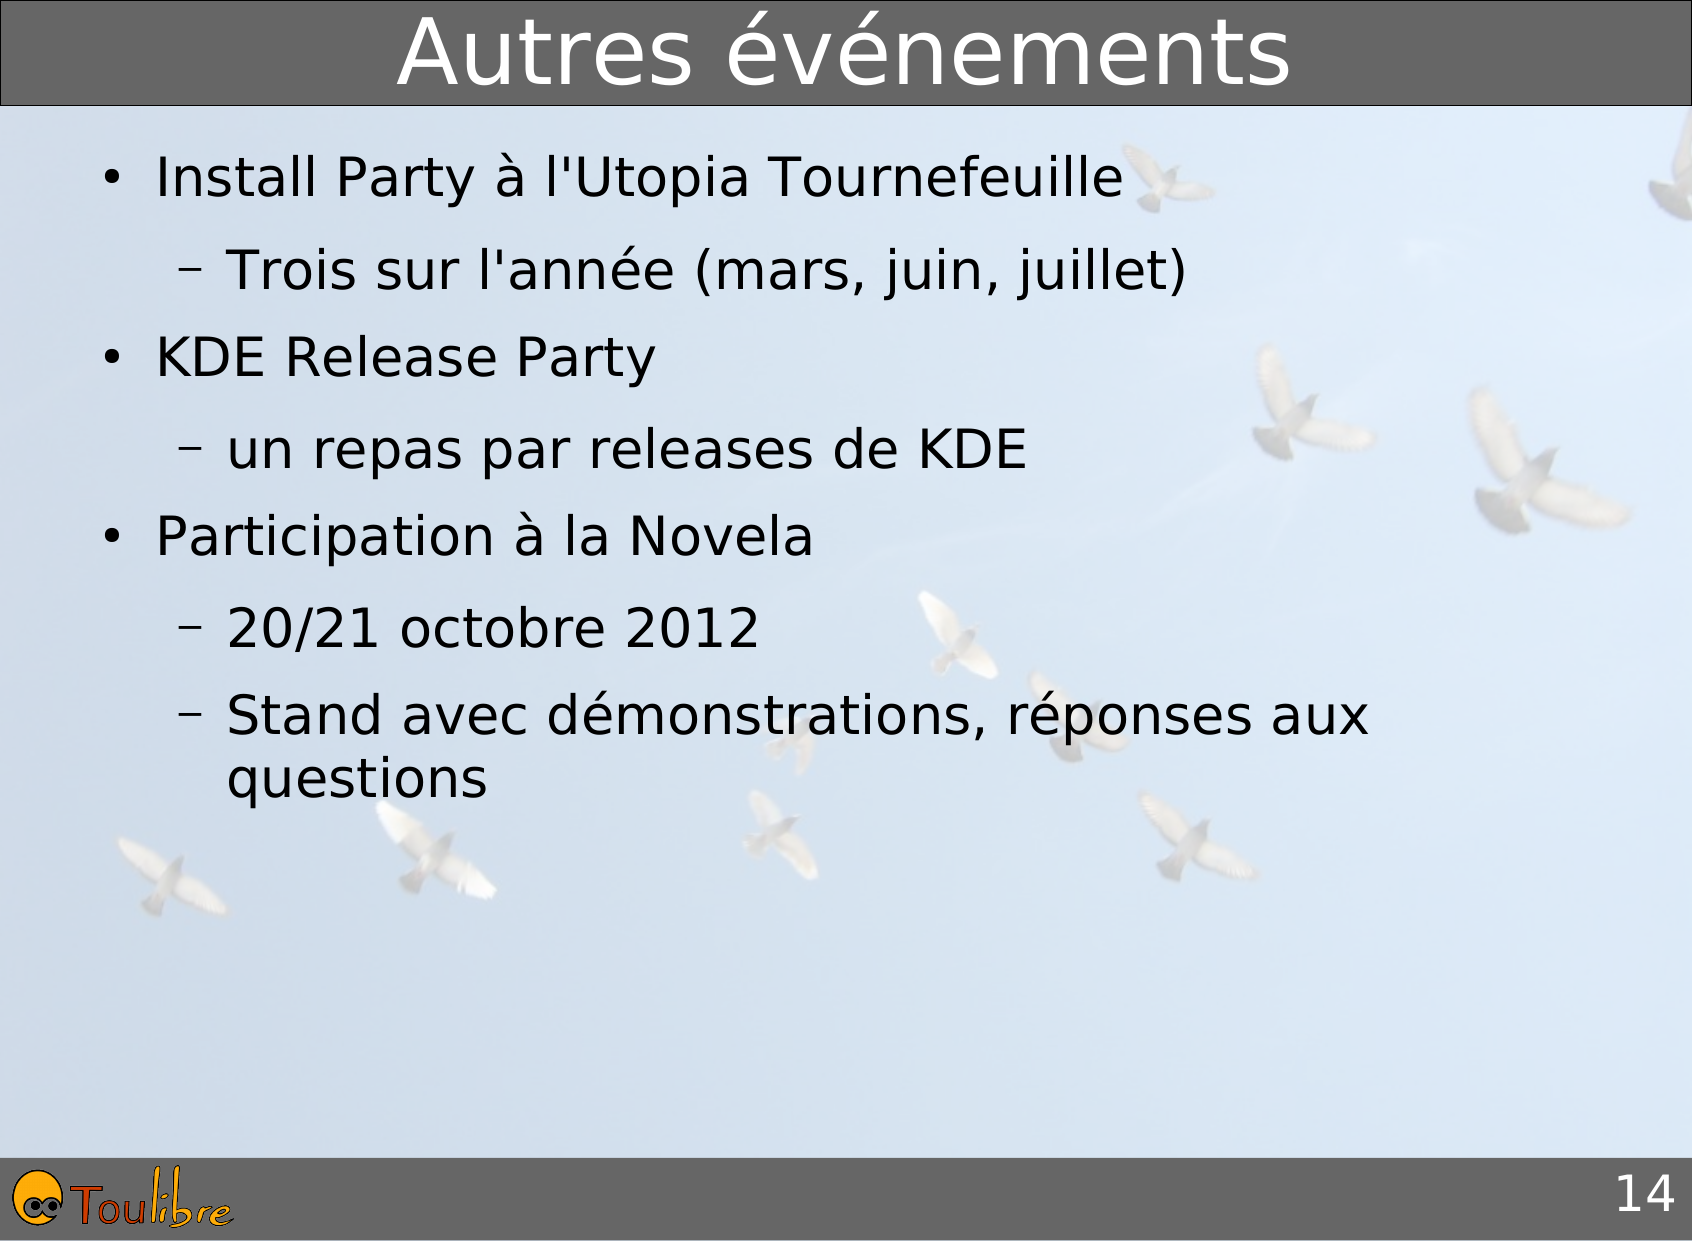

# Autres événements
Install Party à l'Utopia Tournefeuille
Trois sur l'année (mars, juin, juillet)
KDE Release Party
un repas par releases de KDE
Participation à la Novela
20/21 octobre 2012
Stand avec démonstrations, réponses aux questions